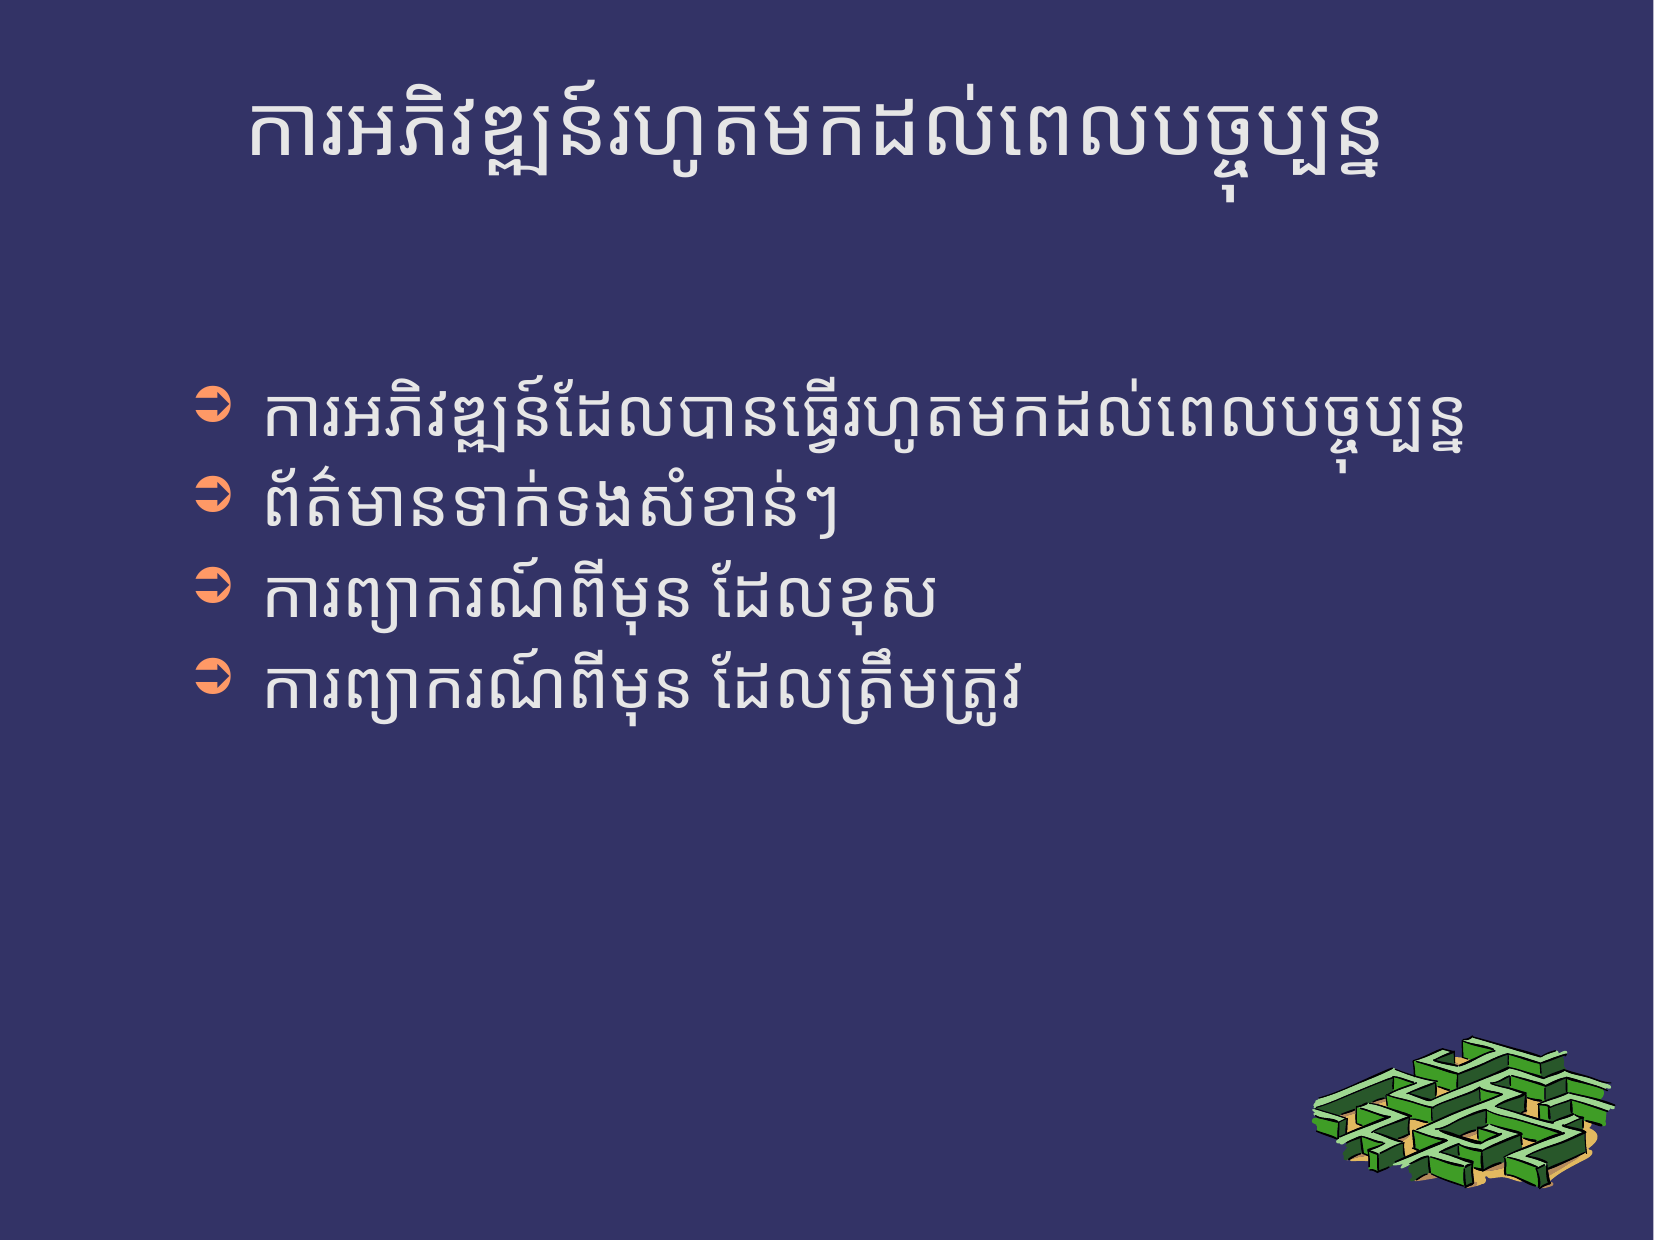

# ការអភិវឌ្ឍន៍​​រហូត​មក​ដល់​ពេលបច្ចុប្បន្ន
ការ​អភិវឌ្ឍន៍​ដែល​បាន​ធ្វើ​រហូត​មក​ដល់​ពេលបច្ចុប្បន្ន
ព័ត៌មាន​ទាក់ទង​សំខាន់ៗ
ការ​ព្យាករណ៍​ពី​មុន ដែល​ខុស
ការ​ព្យាករណ៍​ពី​មុន ដែល​ត្រឹមត្រូវ